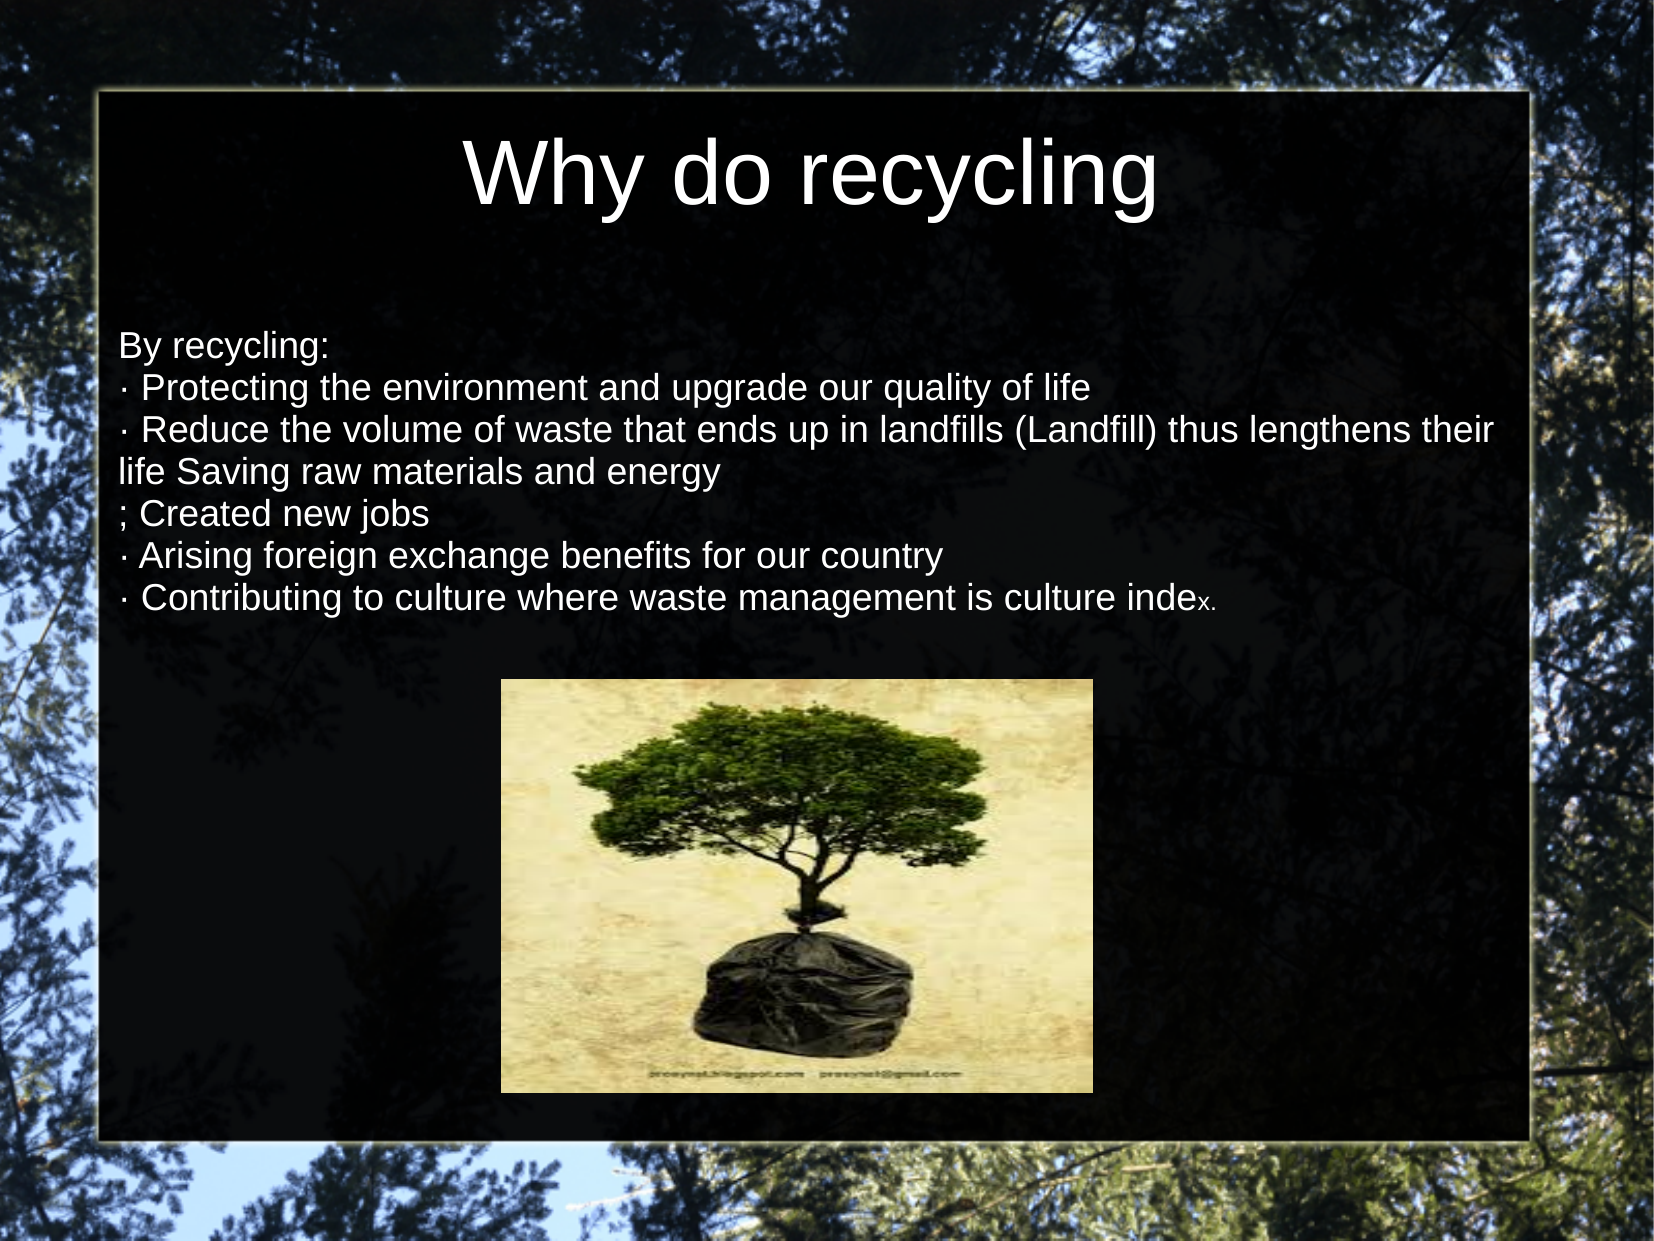

# Why do recycling
By recycling:
· Protecting the environment and upgrade our quality of life
· Reduce the volume of waste that ends up in landfills (Landfill) thus lengthens their life Saving raw materials and energy
; Created new jobs
· Arising foreign exchange benefits for our country
· Contributing to culture where waste management is culture index.